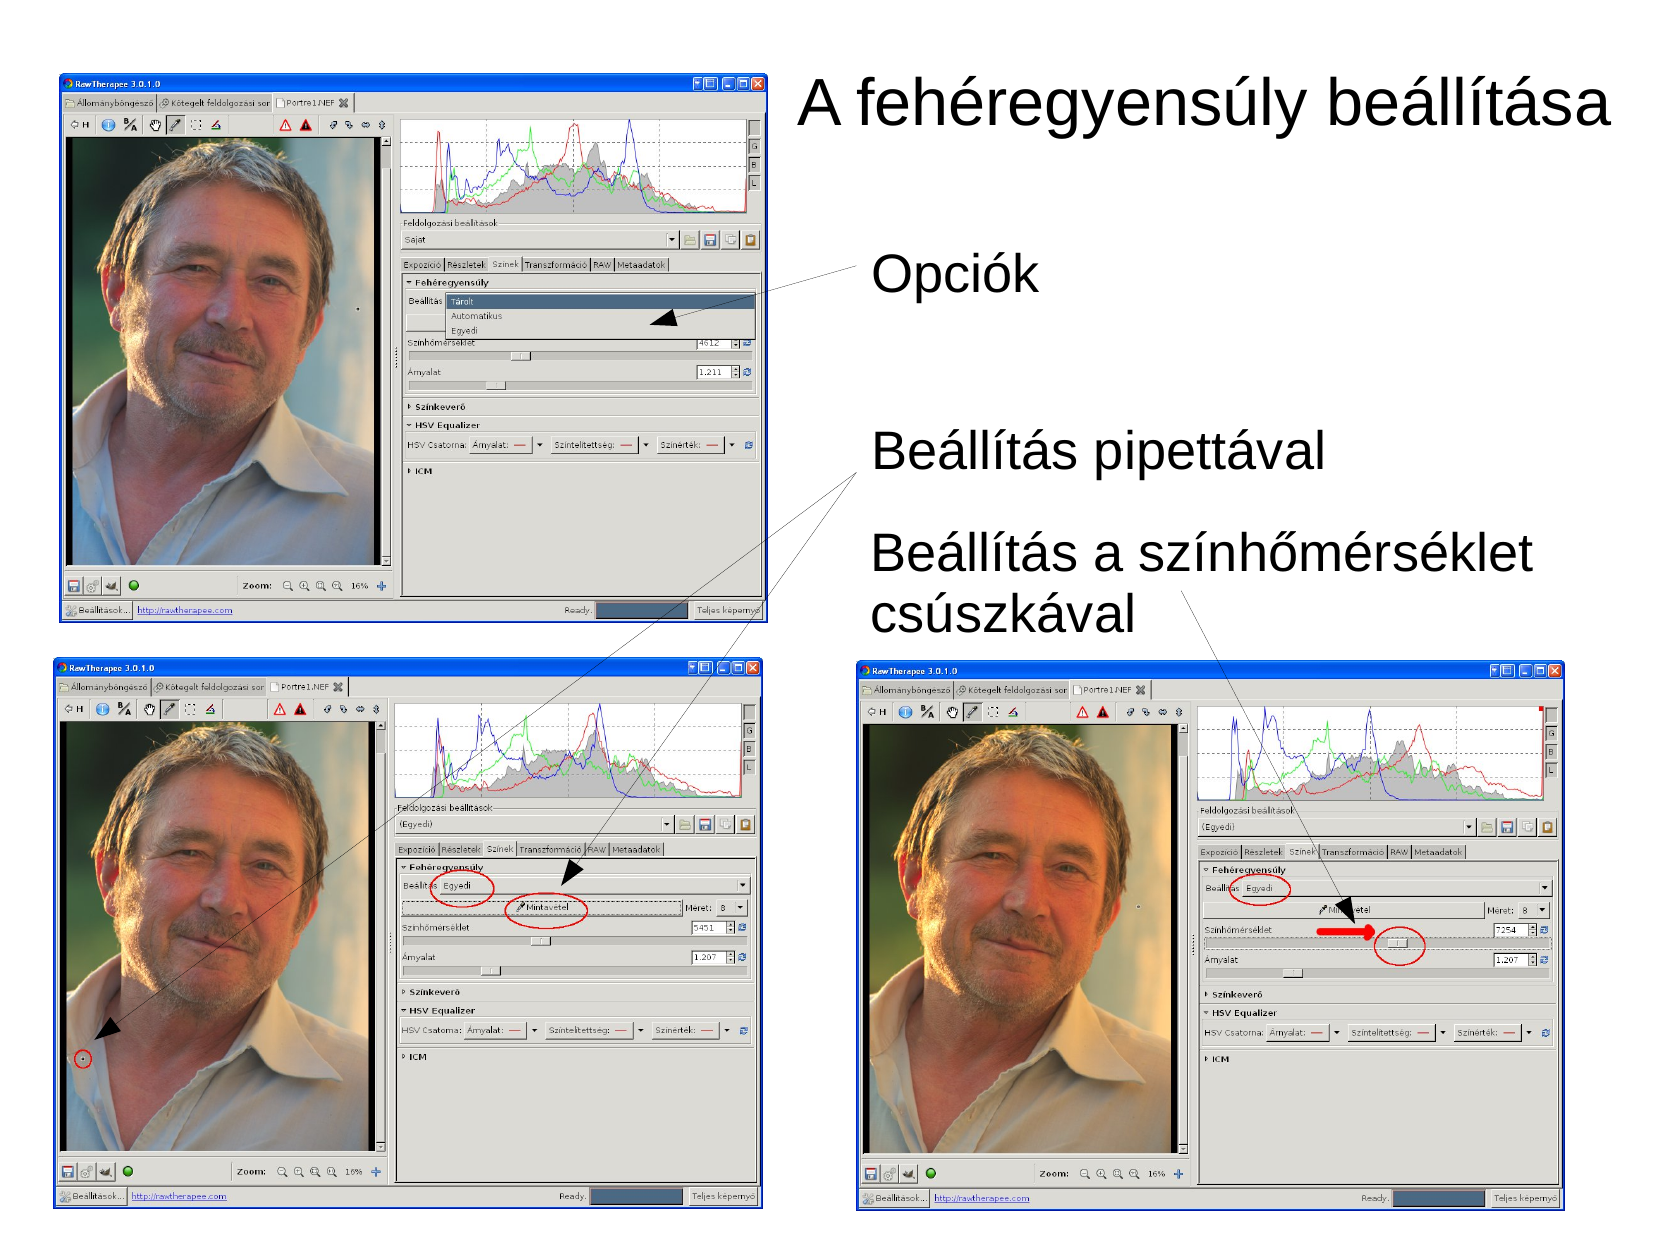

A fehéregyensúly beállítása
Opciók
Beállítás pipettával
Beállítás a színhőmérséklet
csúszkával